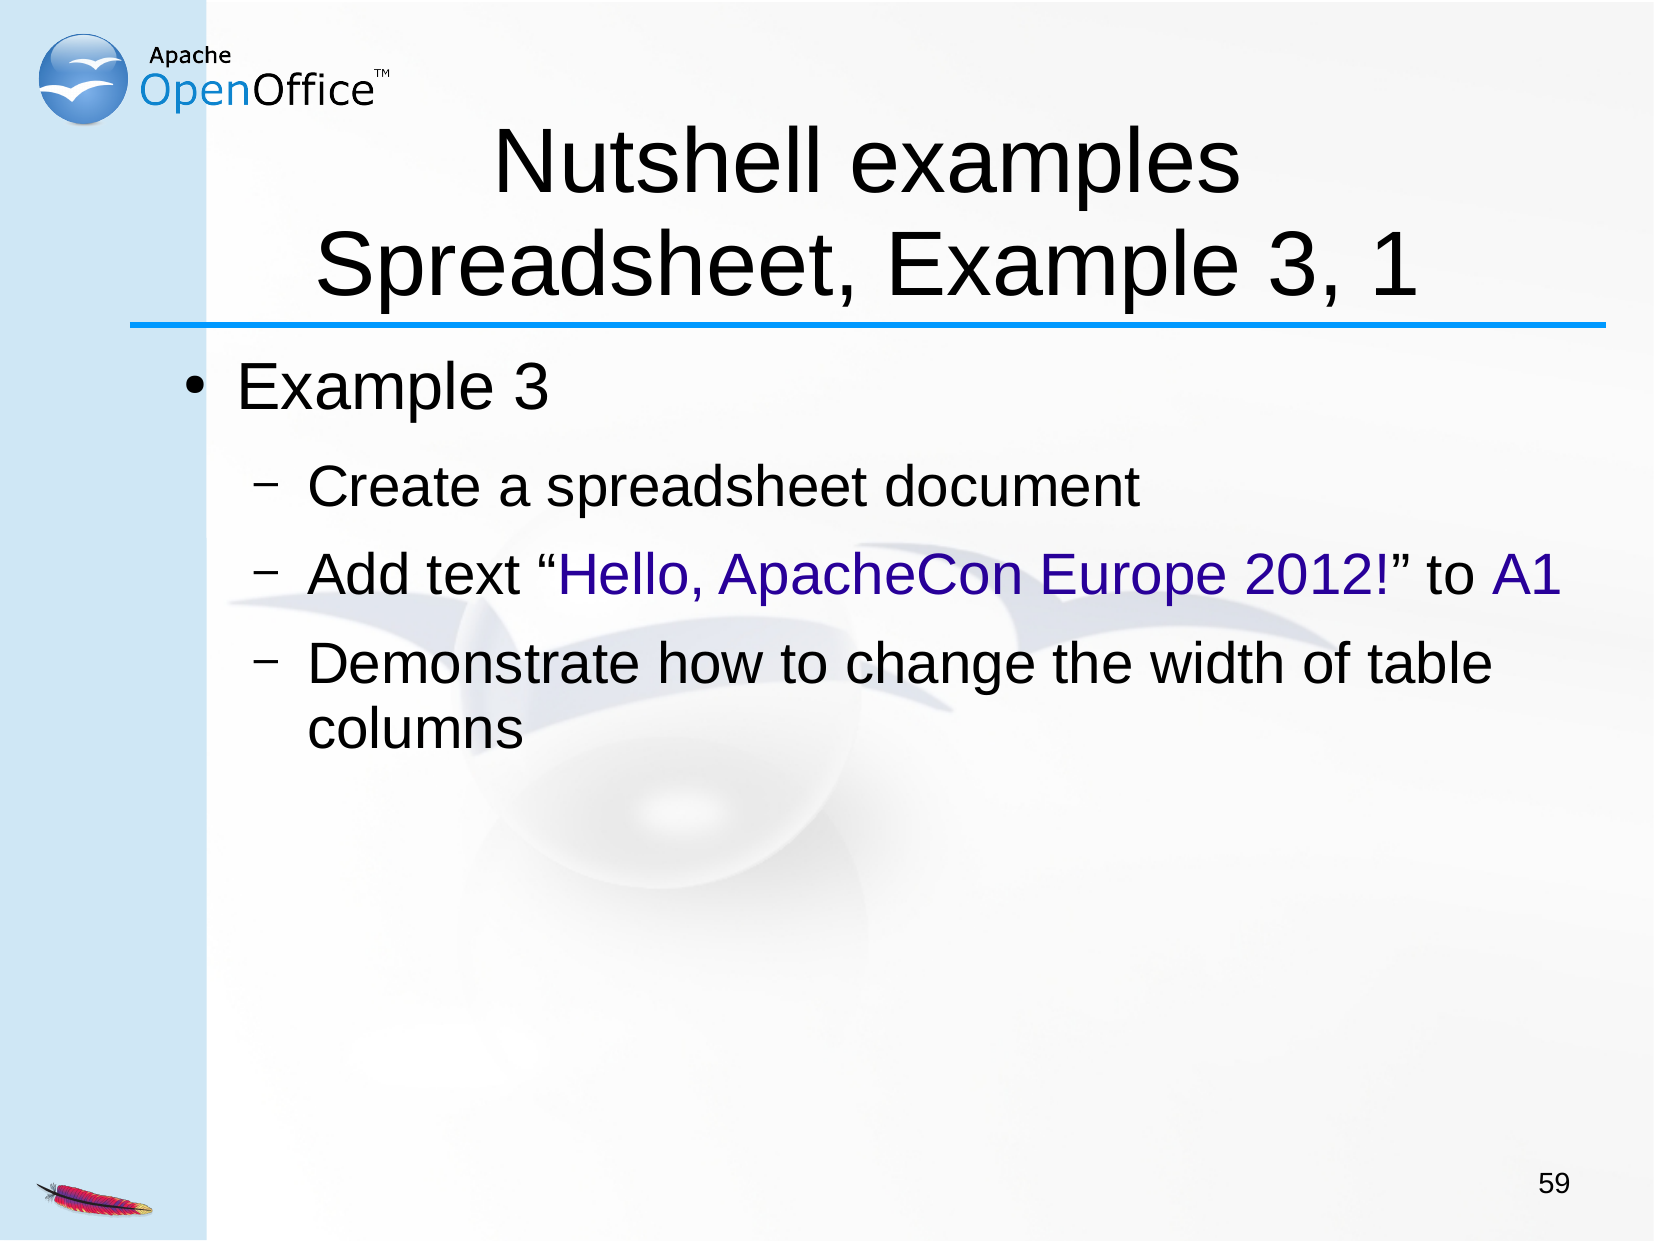

# Nutshell examples Spreadsheet, Example 3, 1
Example 3
Create a spreadsheet document
Add text “Hello, ApacheCon Europe 2012!” to A1
Demonstrate how to change the width of table columns
59